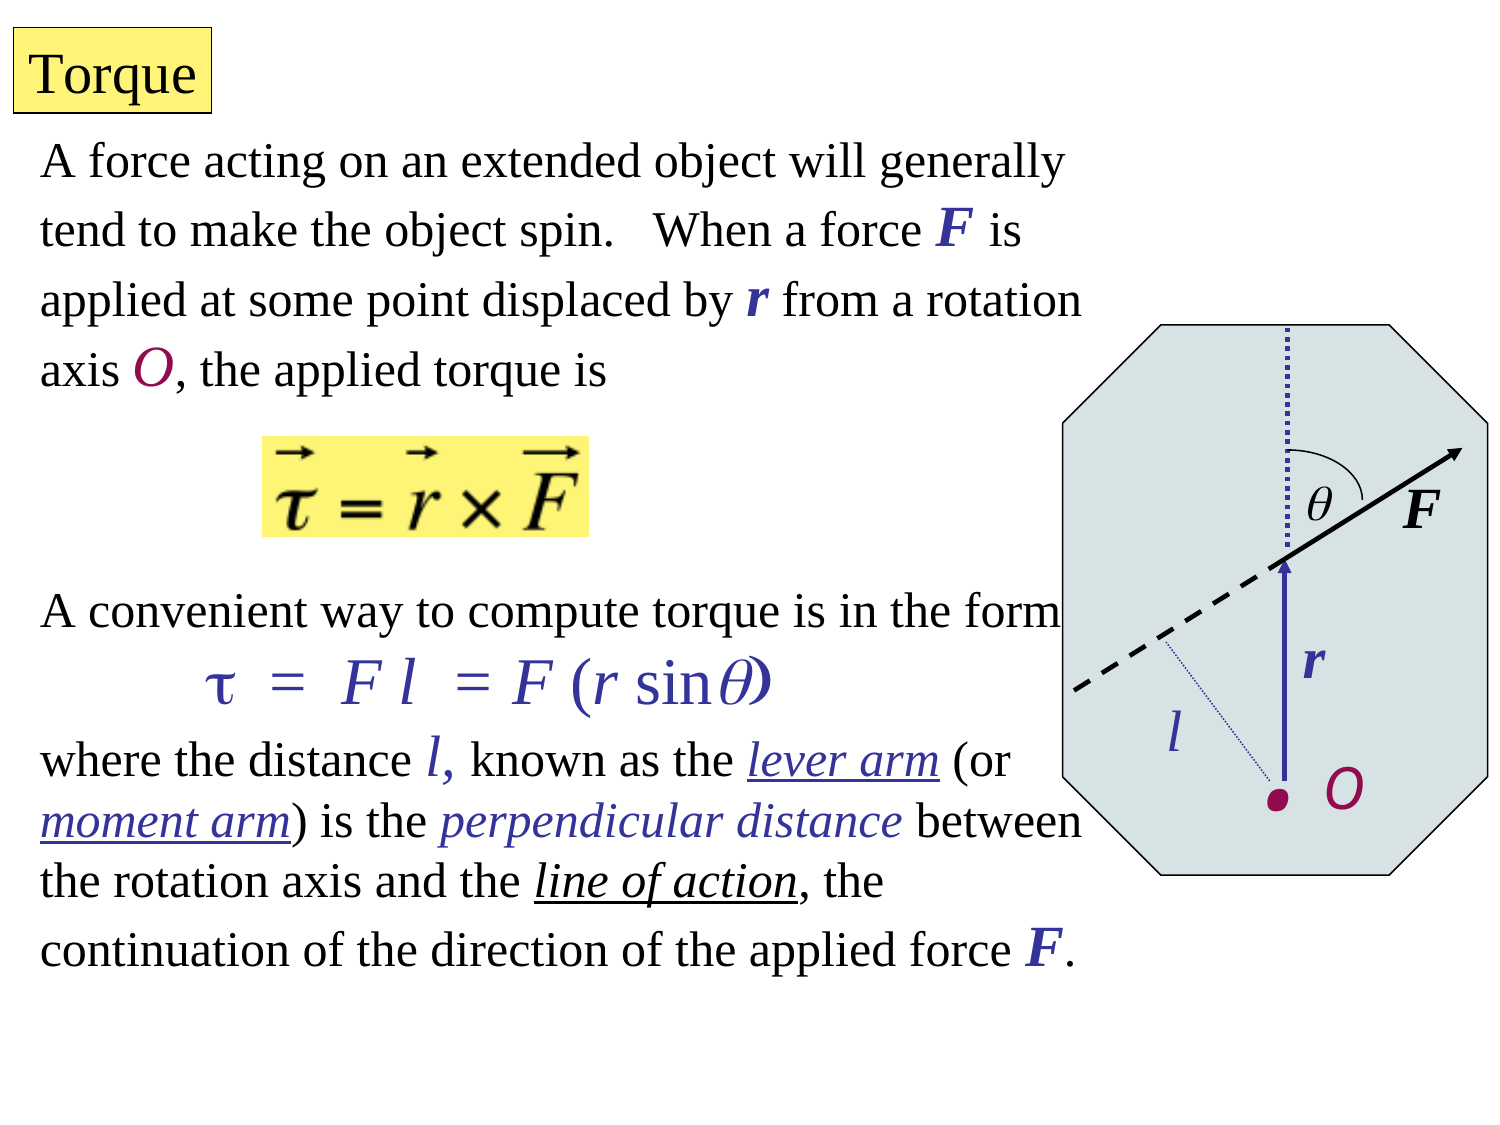

Torque
A force acting on an extended object will generally tend to make the object spin. When a force F is applied at some point displaced by r from a rotation axis O, the applied torque is
A convenient way to compute torque is in the form
 τ = F l = F (r sinθ)
where the distance l, known as the lever arm (or moment arm) is the perpendicular distance between the rotation axis and the line of action, the continuation of the direction of the applied force F.
F
r
. O
l
θ